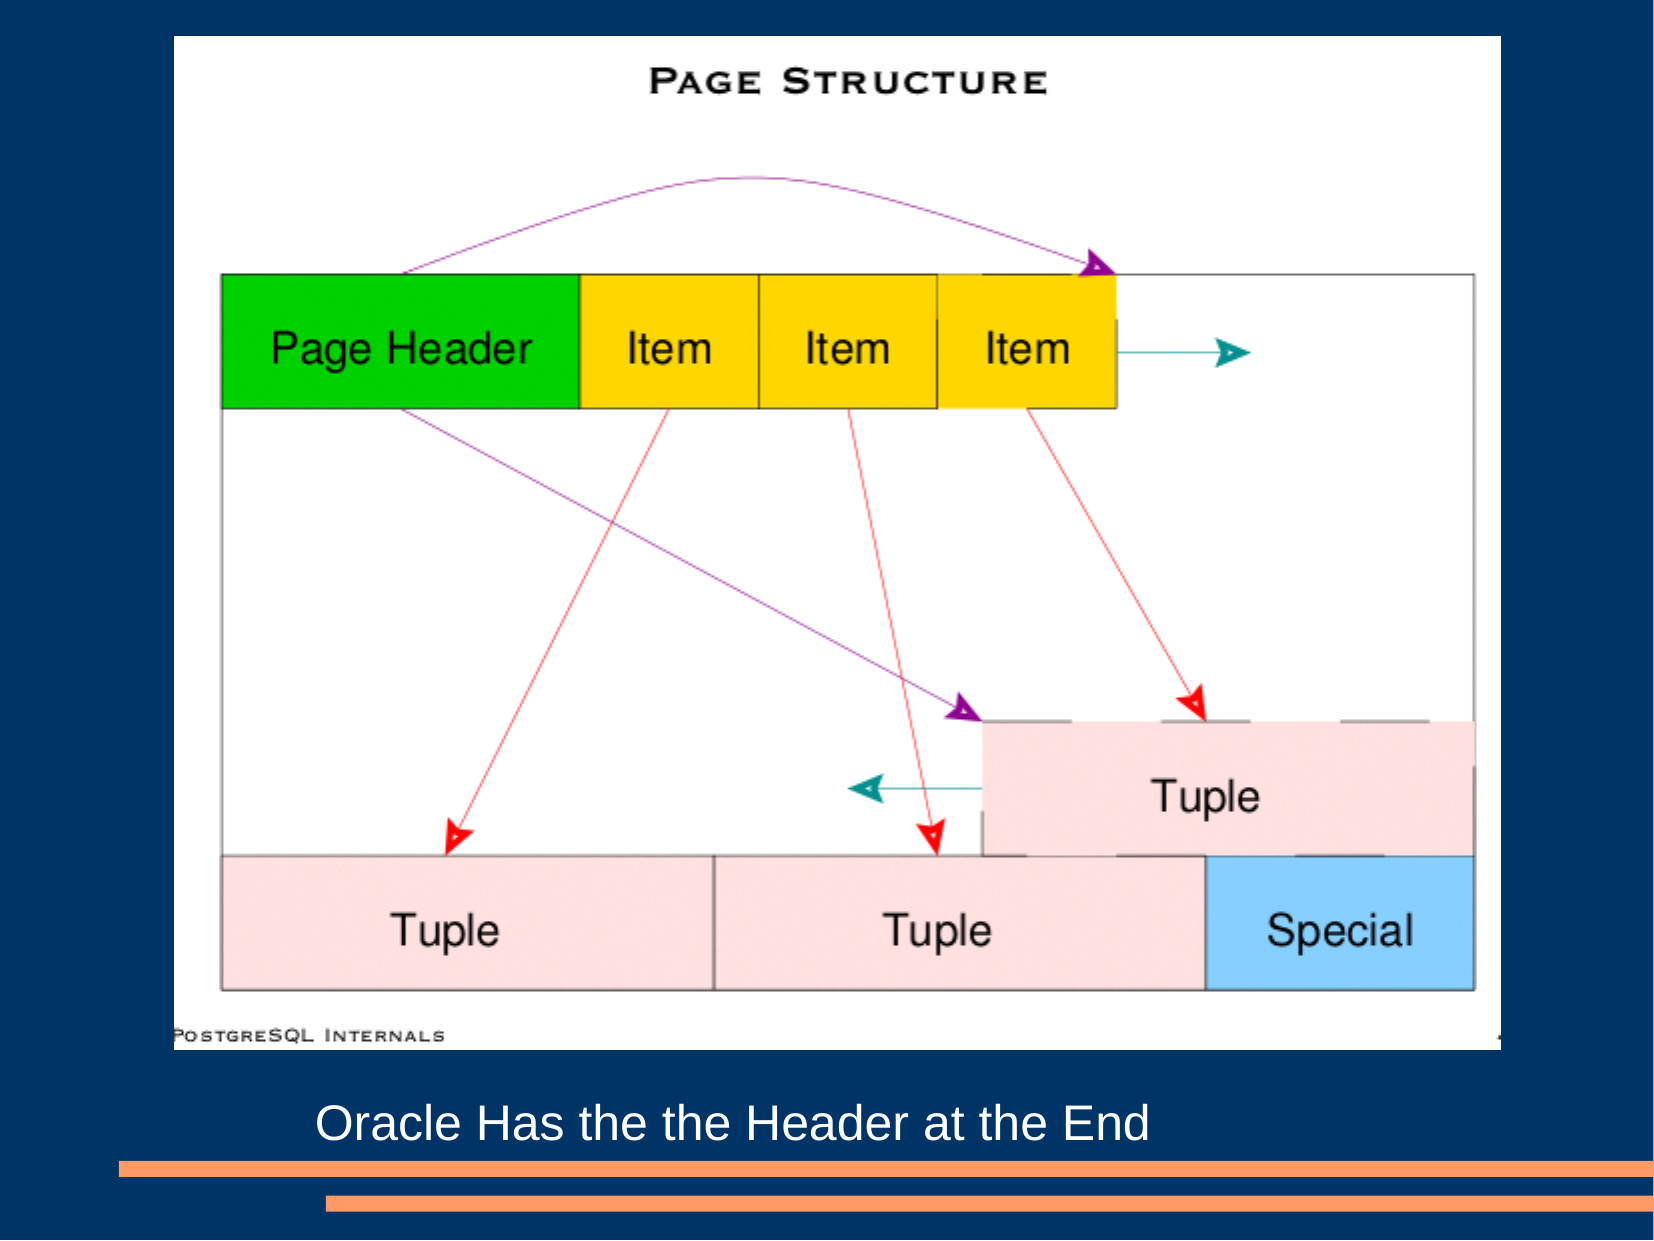

Oracle Has the the Header at the End